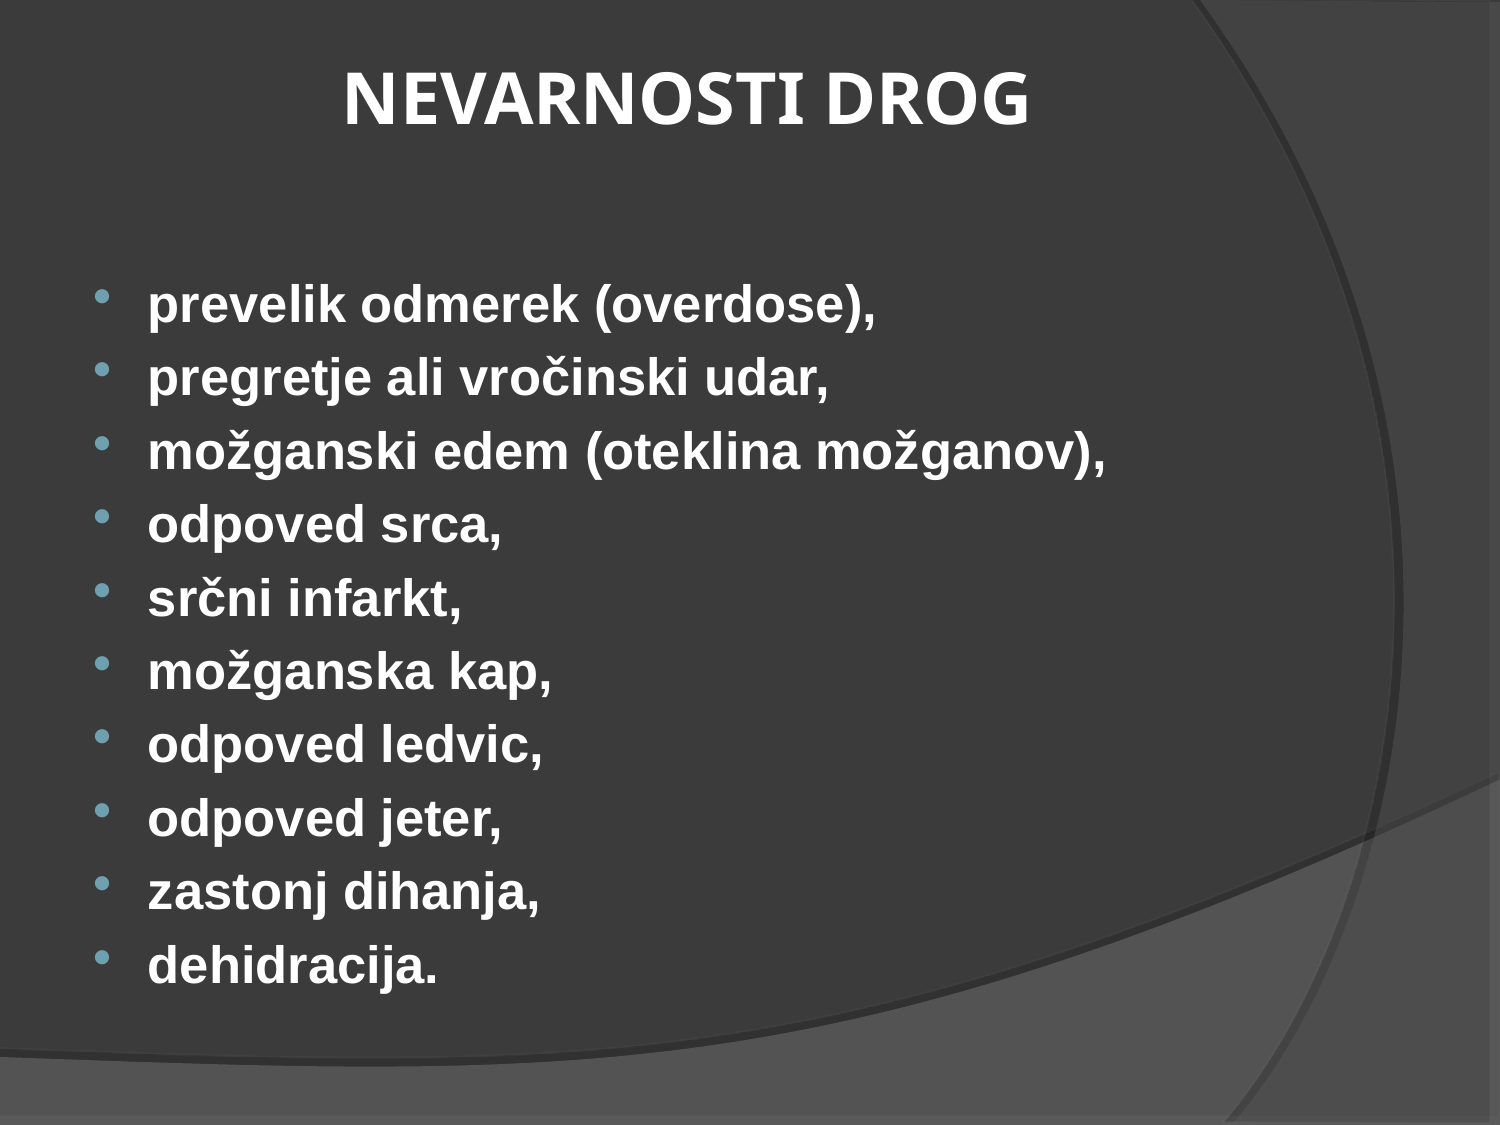

# NEVARNOSTI DROG
prevelik odmerek (overdose),
pregretje ali vročinski udar,
možganski edem (oteklina možganov),
odpoved srca,
srčni infarkt,
možganska kap,
odpoved ledvic,
odpoved jeter,
zastonj dihanja,
dehidracija.